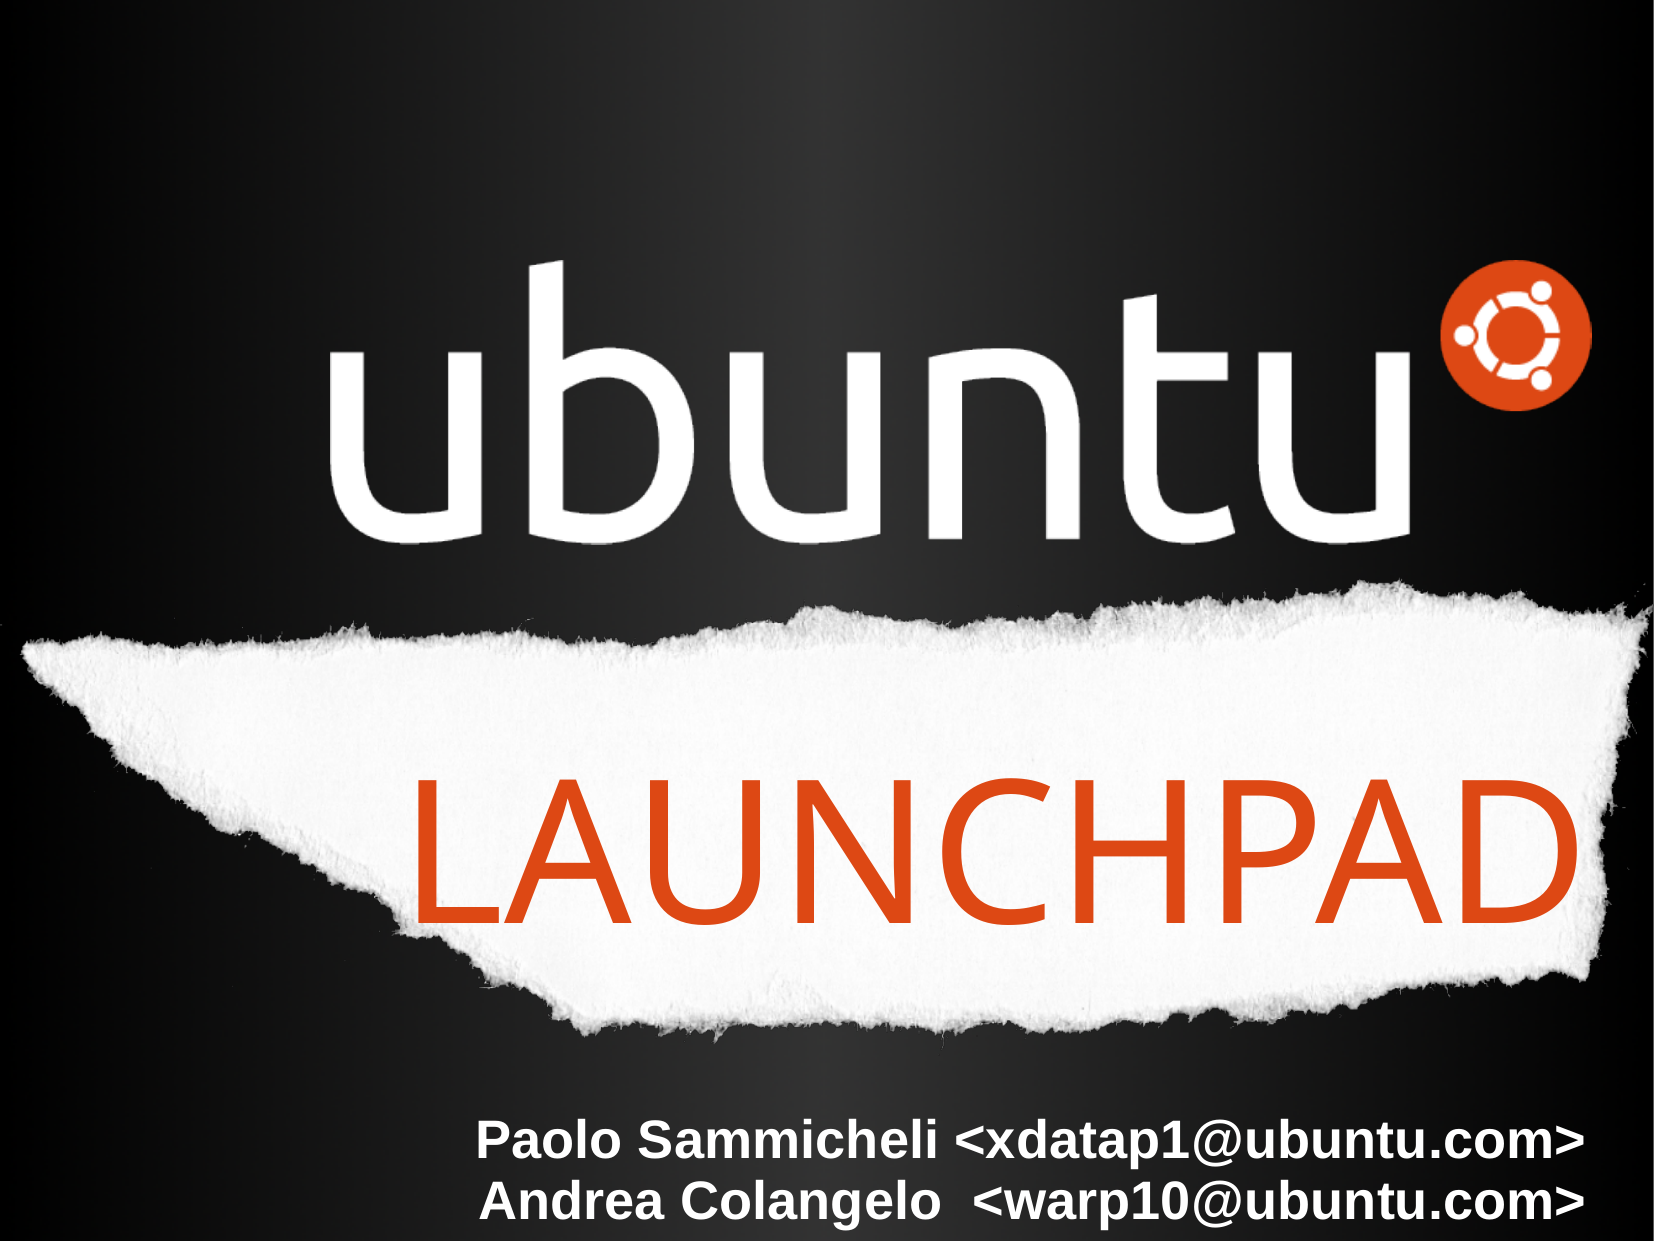

LAUNCHPAD
Paolo Sammicheli <xdatap1@ubuntu.com>
Andrea Colangelo <warp10@ubuntu.com>